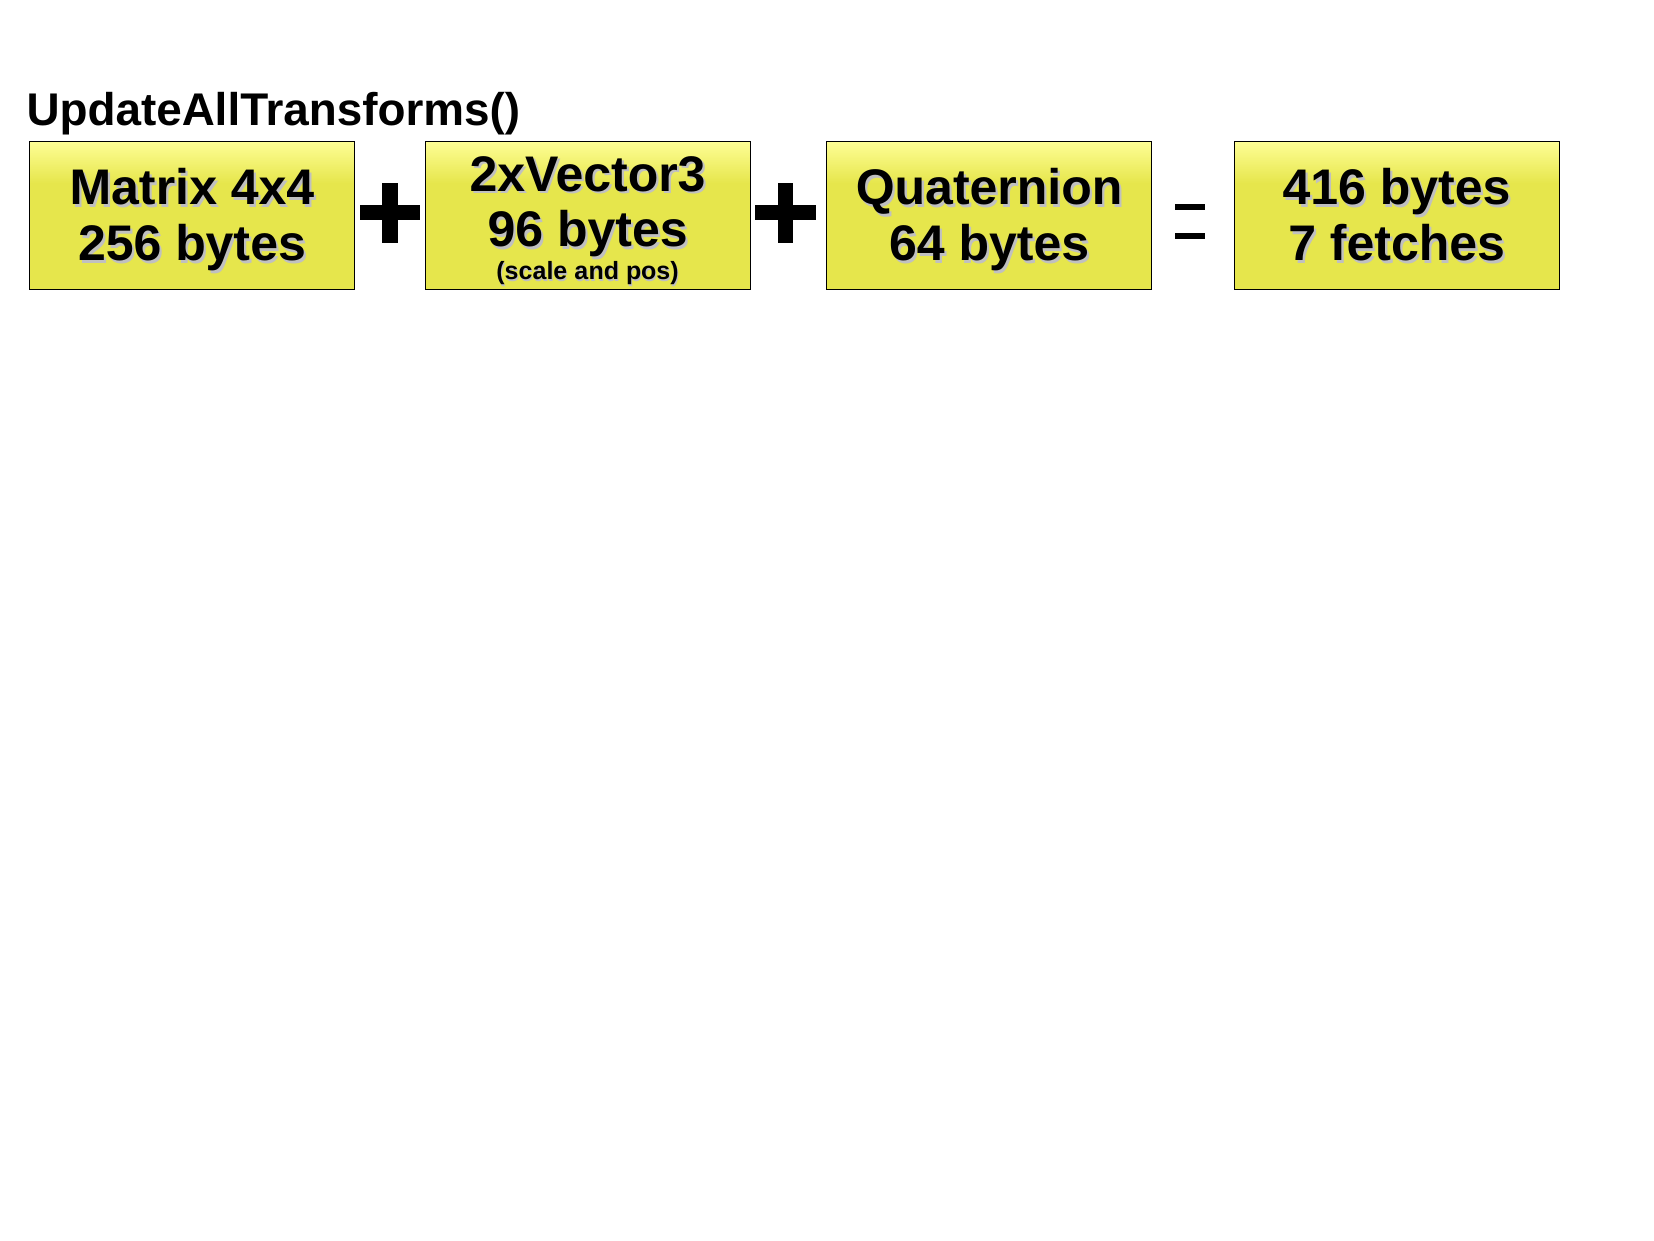

UpdateAllTransforms()
Matrix 4x4
256 bytes
2xVector3
96 bytes
(scale and pos)
Quaternion
64 bytes
416 bytes
7 fetches